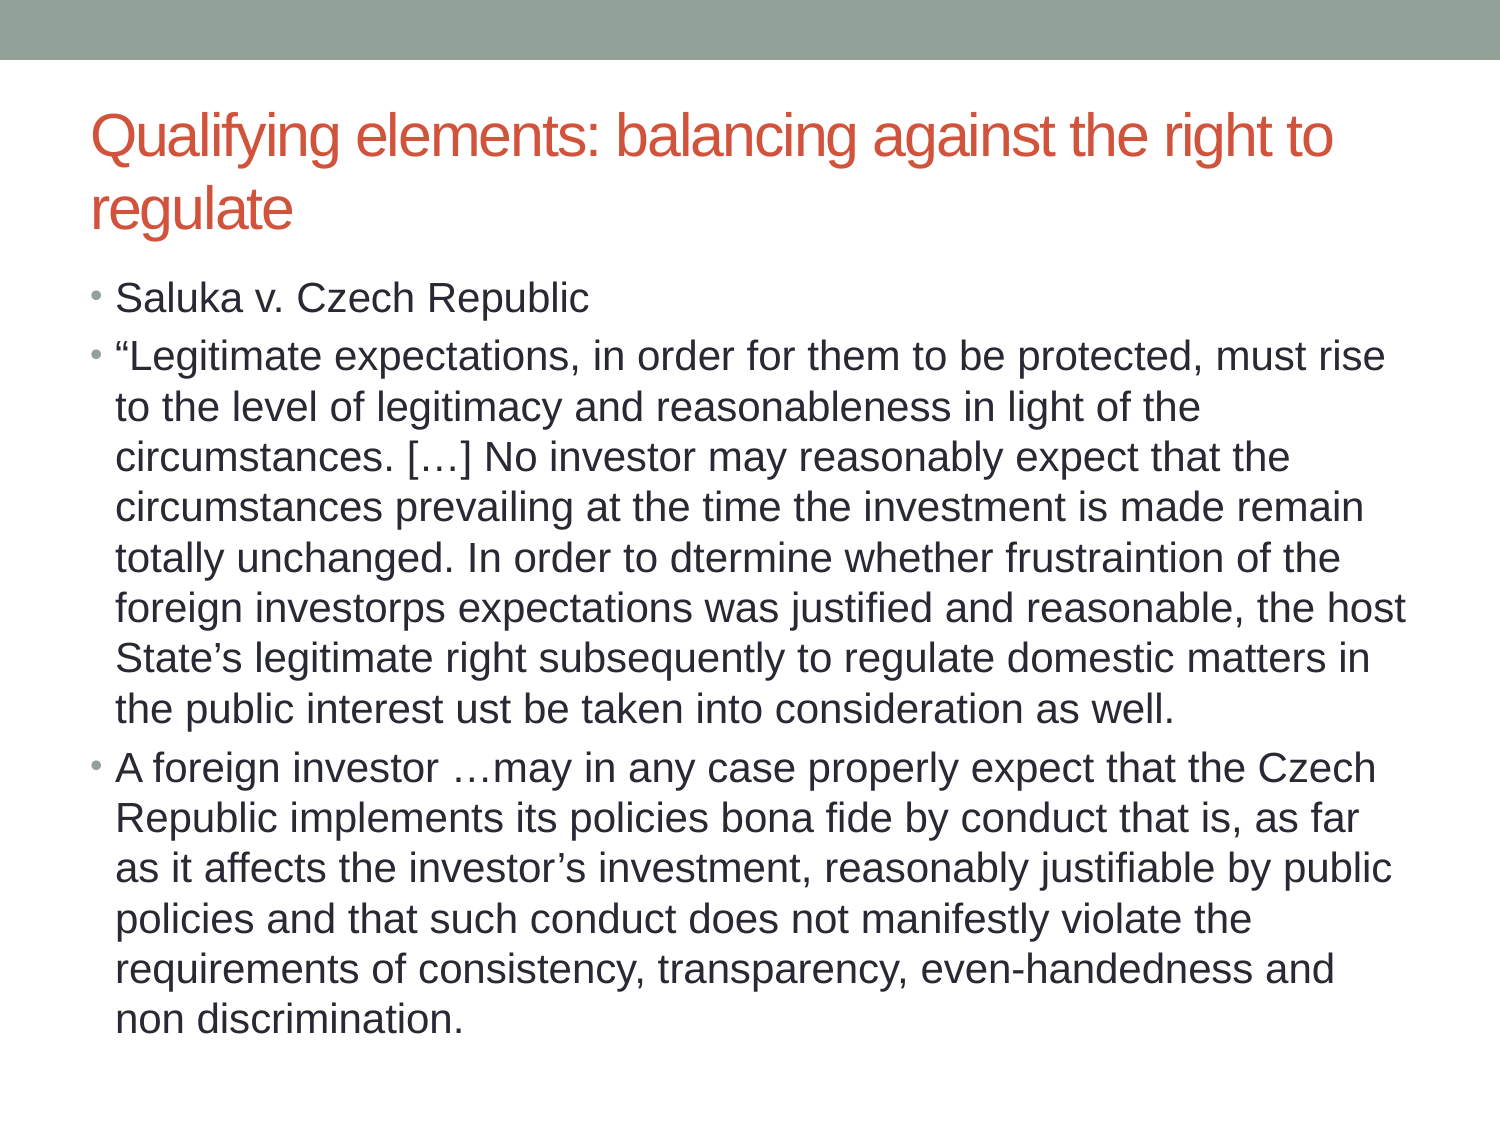

# Qualifying elements: balancing against the right to regulate
Saluka v. Czech Republic
“Legitimate expectations, in order for them to be protected, must rise to the level of legitimacy and reasonableness in light of the circumstances. […] No investor may reasonably expect that the circumstances prevailing at the time the investment is made remain totally unchanged. In order to dtermine whether frustraintion of the foreign investorps expectations was justified and reasonable, the host State’s legitimate right subsequently to regulate domestic matters in the public interest ust be taken into consideration as well.
A foreign investor …may in any case properly expect that the Czech Republic implements its policies bona fide by conduct that is, as far as it affects the investor’s investment, reasonably justifiable by public policies and that such conduct does not manifestly violate the requirements of consistency, transparency, even-handedness and non discrimination.